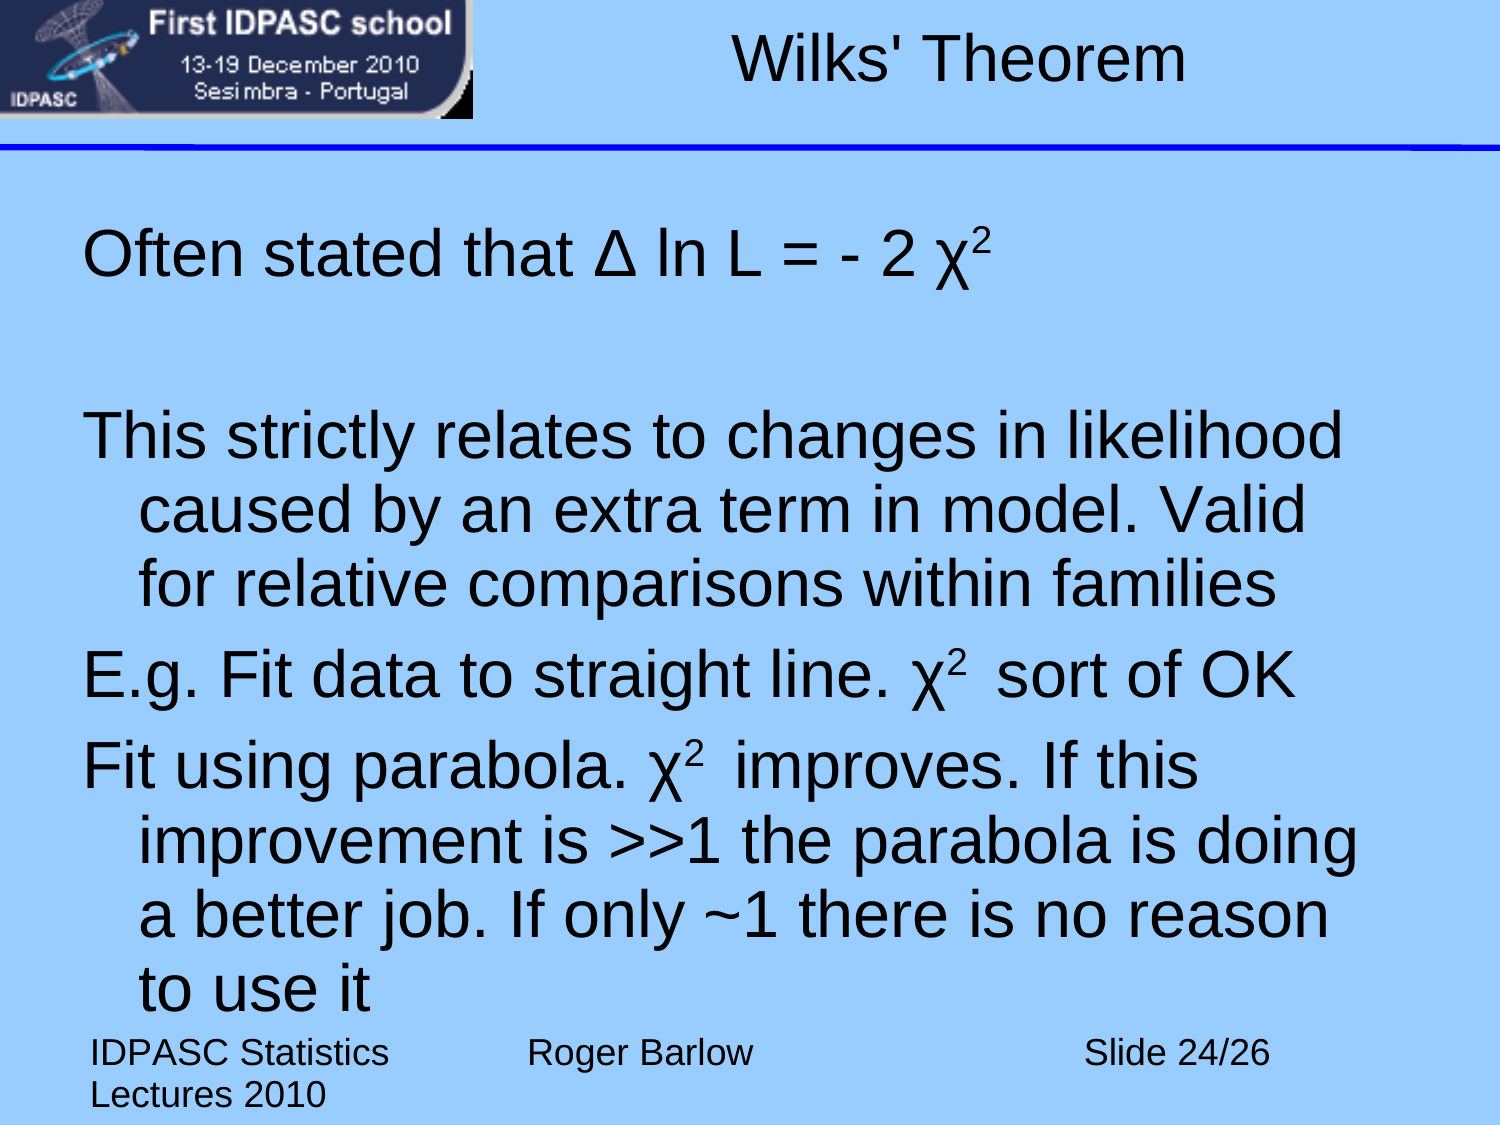

# Wilks' Theorem
Often stated that Δ ln L = - 2 χ2
This strictly relates to changes in likelihood caused by an extra term in model. Valid for relative comparisons within families
E.g. Fit data to straight line. χ2 sort of OK
Fit using parabola. χ2 improves. If this improvement is >>1 the parabola is doing a better job. If only ~1 there is no reason to use it
24